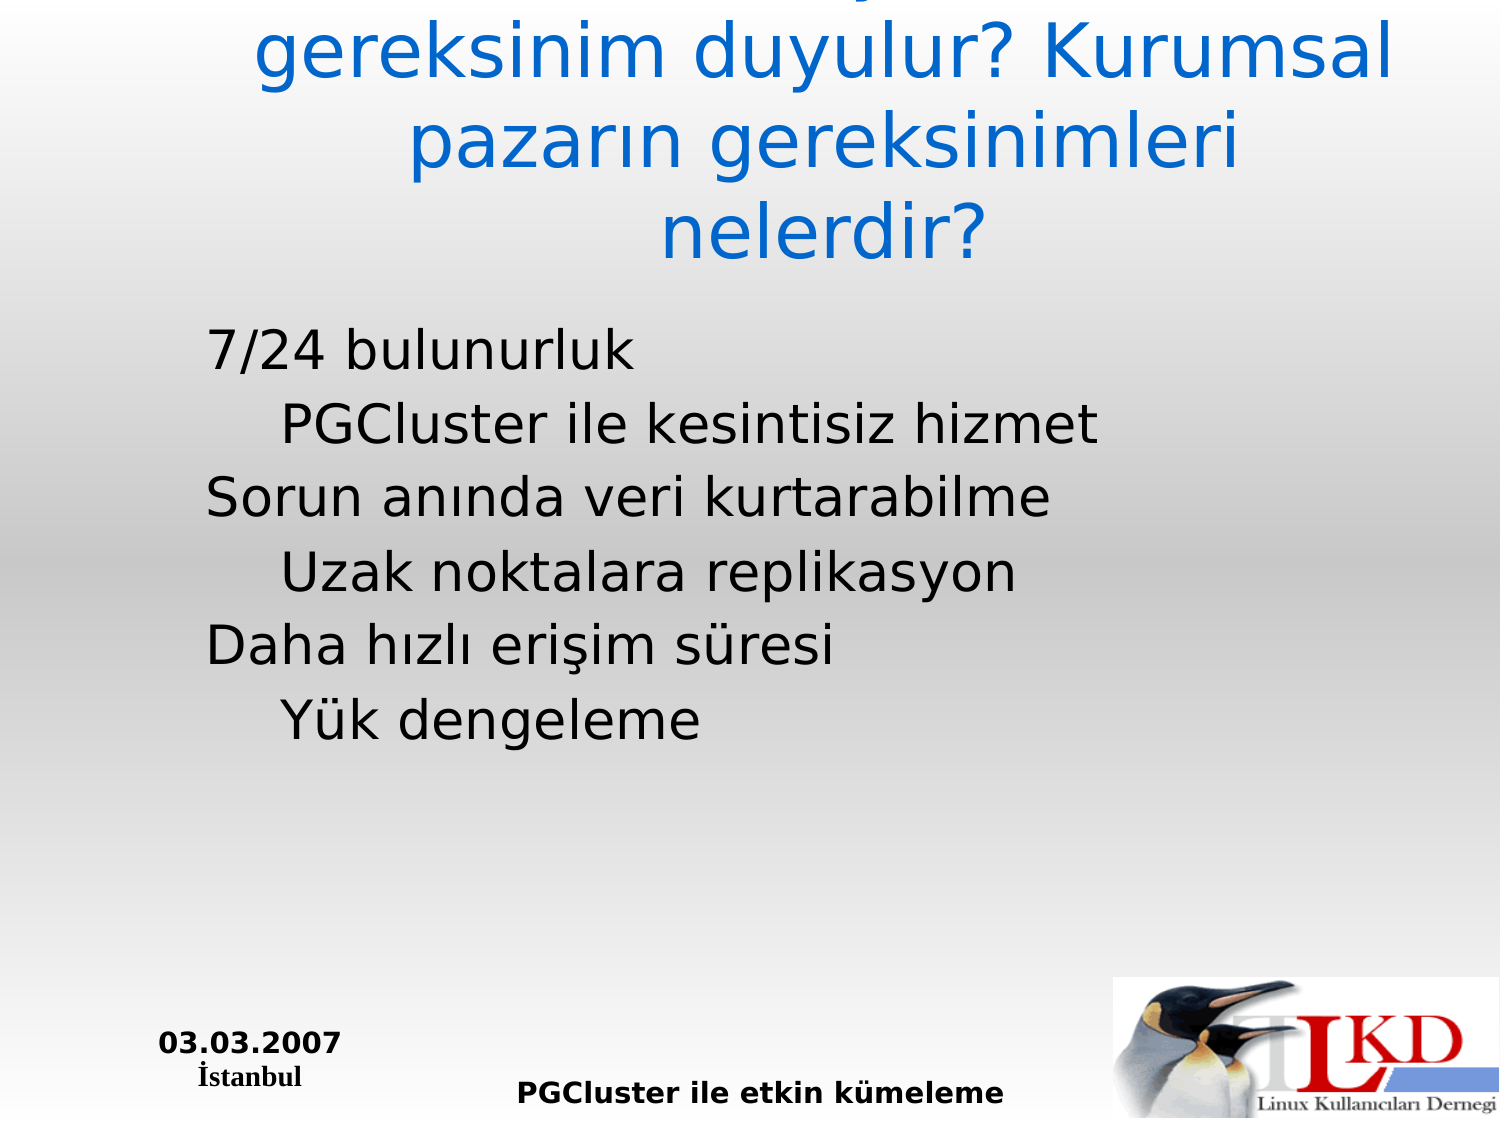

# Kümelemeye neden gereksinim duyulur? Kurumsal pazarın gereksinimleri nelerdir?
7/24 bulunurluk
PGCluster ile kesintisiz hizmet
Sorun anında veri kurtarabilme
Uzak noktalara replikasyon
Daha hızlı erişim süresi
Yük dengeleme